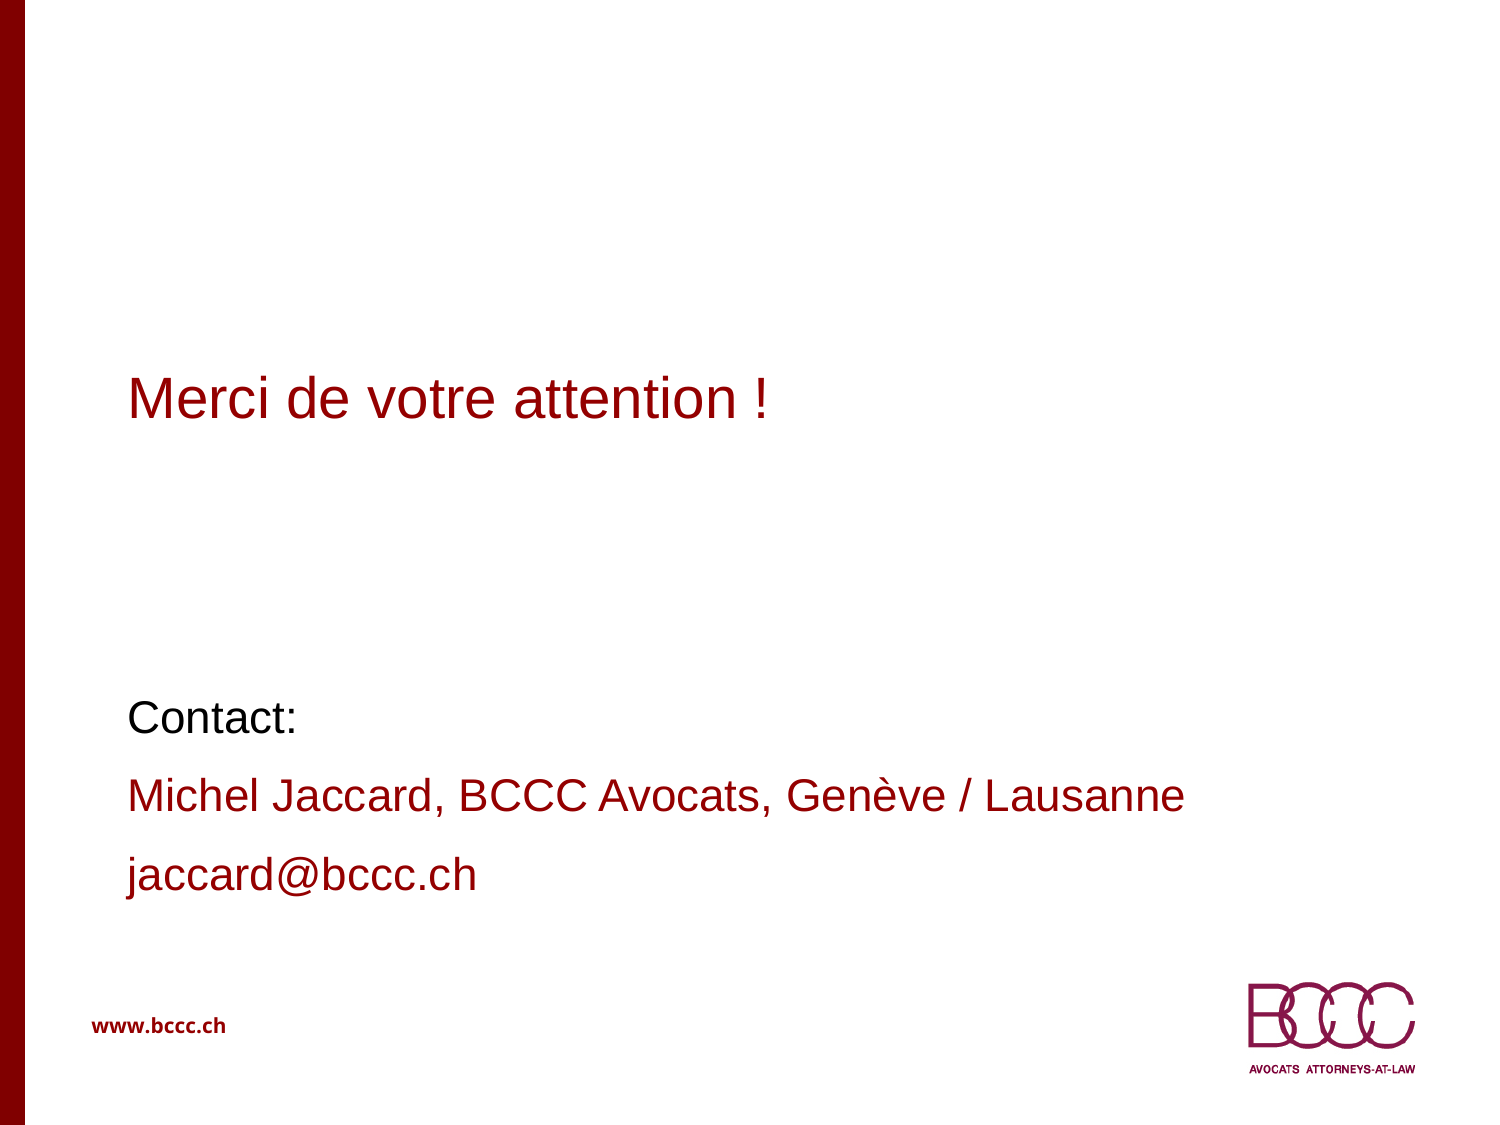

# Merci de votre attention !
Contact:
Michel Jaccard, BCCC Avocats, Genève / Lausanne
jaccard@bccc.ch